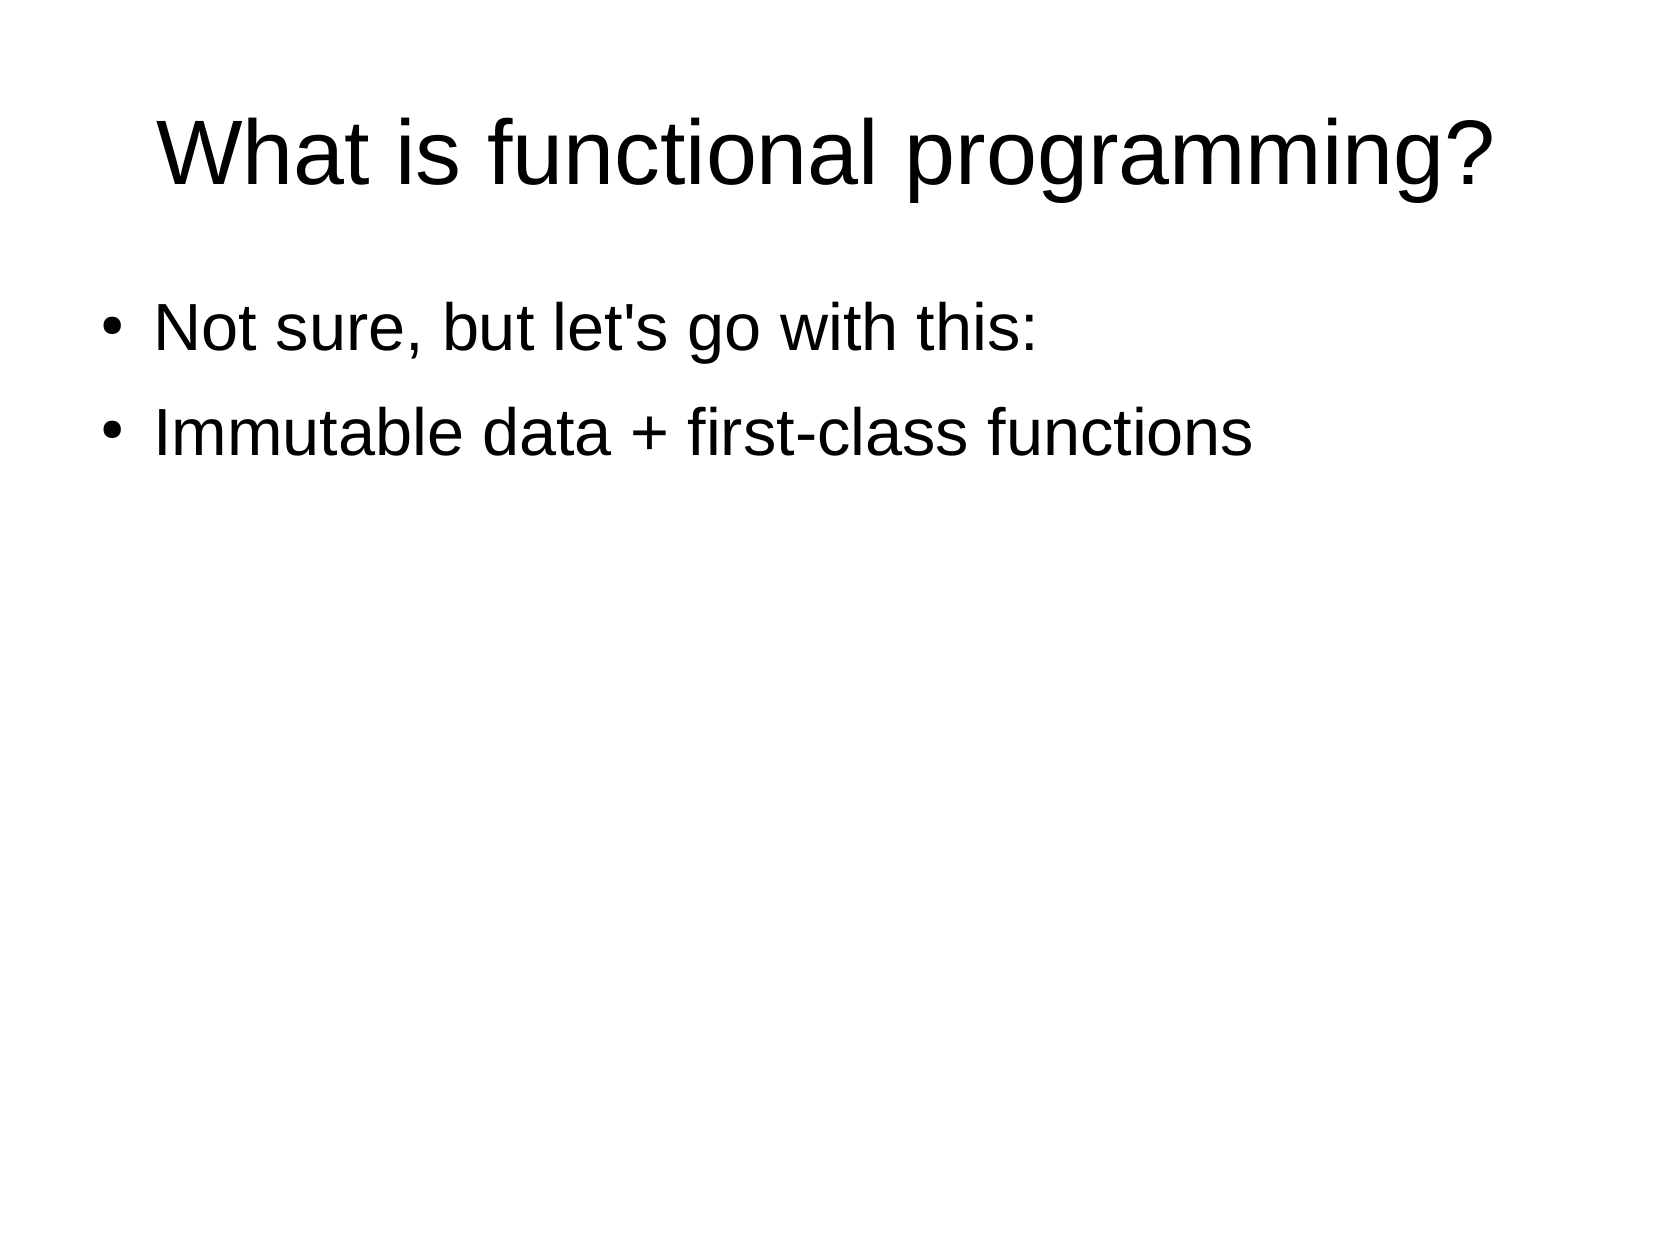

# What is functional programming?
Not sure, but let's go with this:
Immutable data + first-class functions